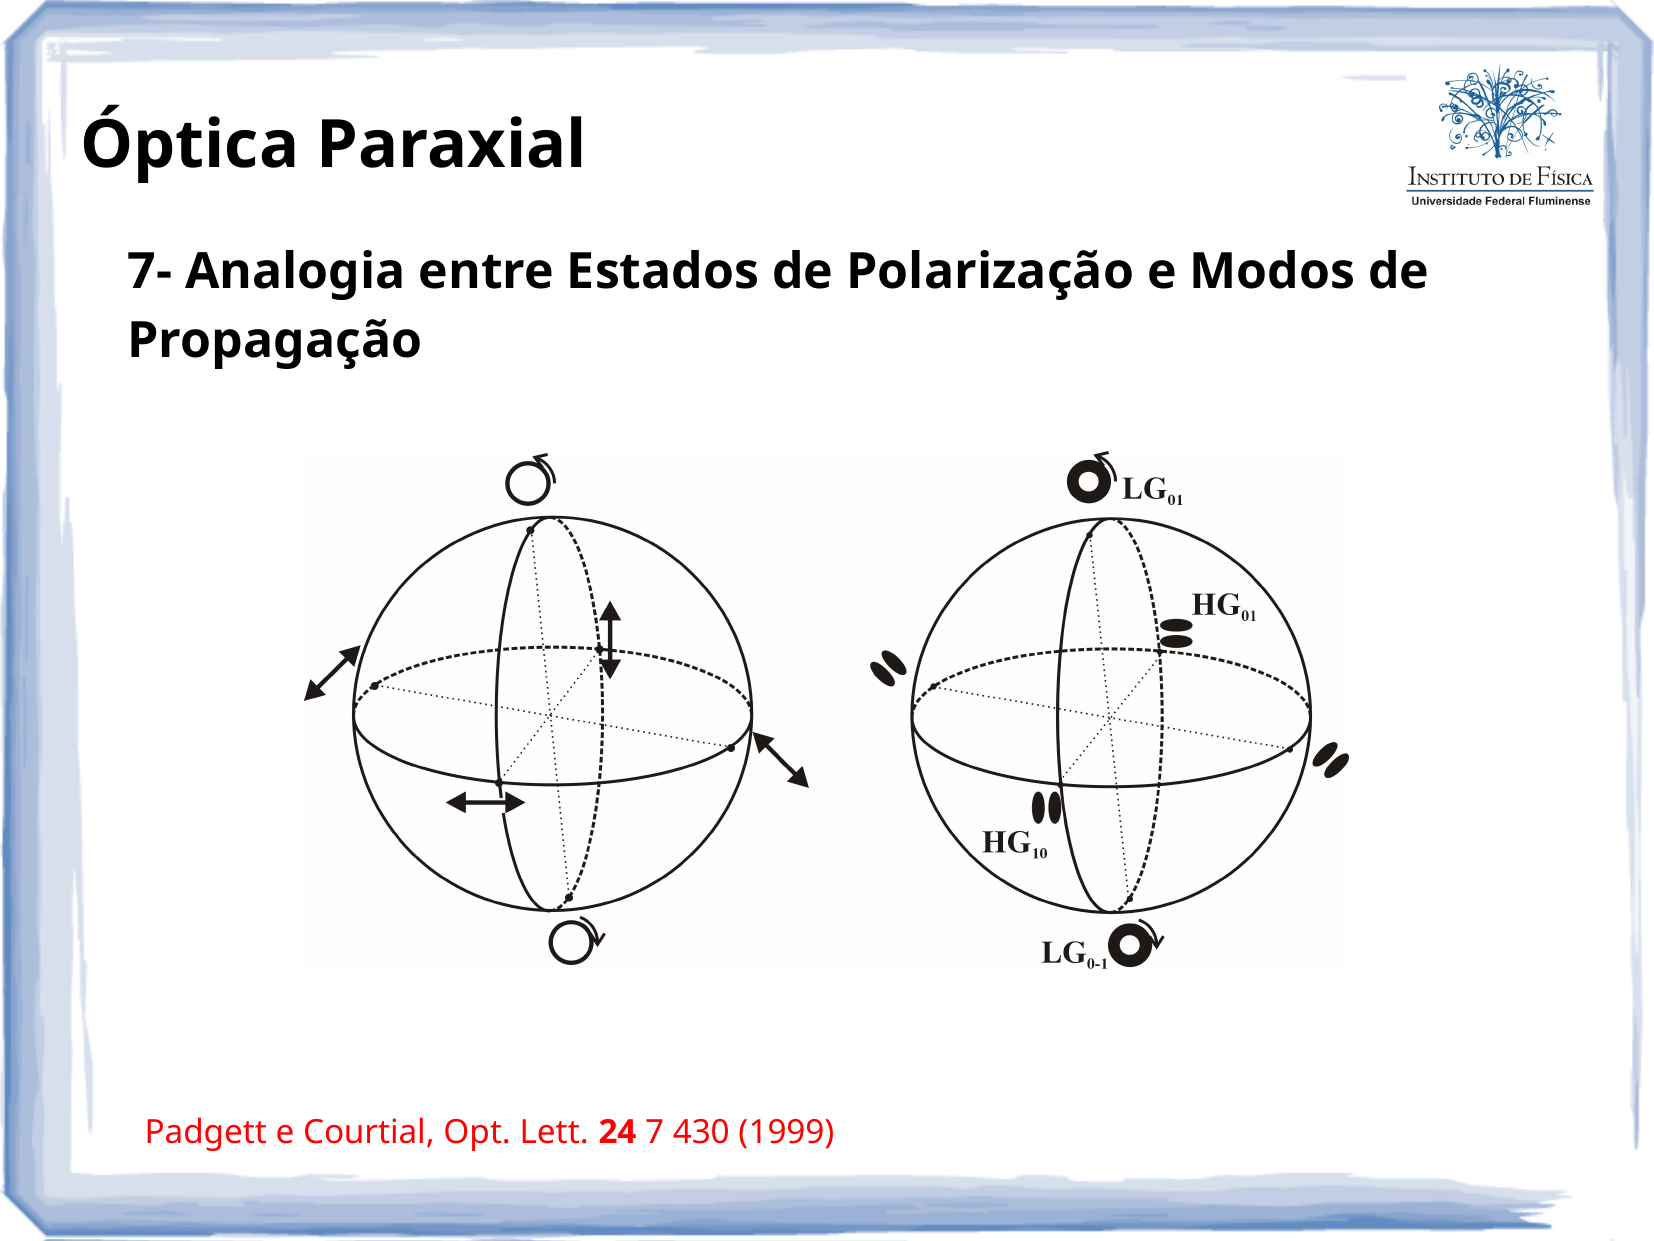

Óptica Paraxial
7- Analogia entre Estados de Polarização e Modos de Propagação
Padgett e Courtial, Opt. Lett. 24 7 430 (1999)